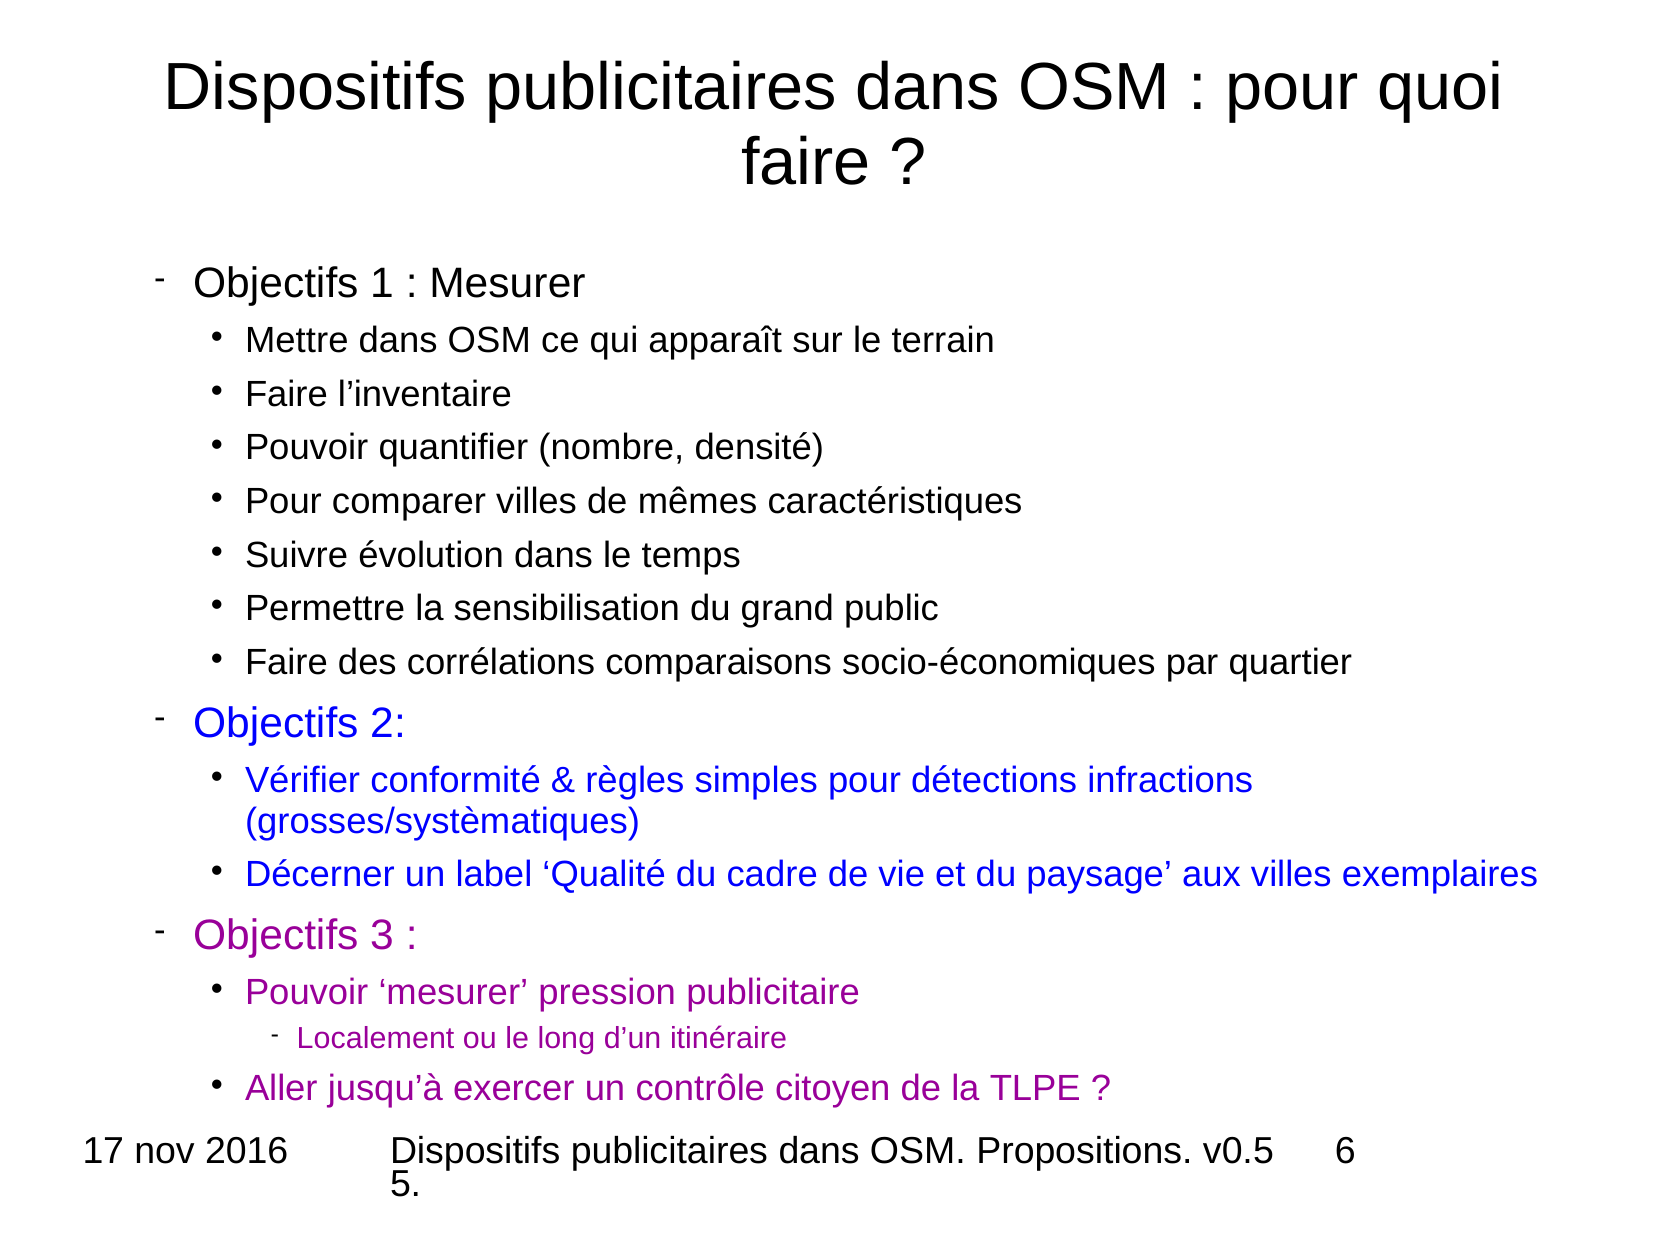

# Dispositifs publicitaires dans OSM : pour quoi faire ?
Objectifs 1 : Mesurer
Mettre dans OSM ce qui apparaît sur le terrain
Faire l’inventaire
Pouvoir quantifier (nombre, densité)
Pour comparer villes de mêmes caractéristiques
Suivre évolution dans le temps
Permettre la sensibilisation du grand public
Faire des corrélations comparaisons socio-économiques par quartier
Objectifs 2:
Vérifier conformité & règles simples pour détections infractions (grosses/systèmatiques)
Décerner un label ‘Qualité du cadre de vie et du paysage’ aux villes exemplaires
Objectifs 3 :
Pouvoir ‘mesurer’ pression publicitaire
Localement ou le long d’un itinéraire
Aller jusqu’à exercer un contrôle citoyen de la TLPE ?
17 nov 2016
Dispositifs publicitaires dans OSM. Propositions. v0.55.
6